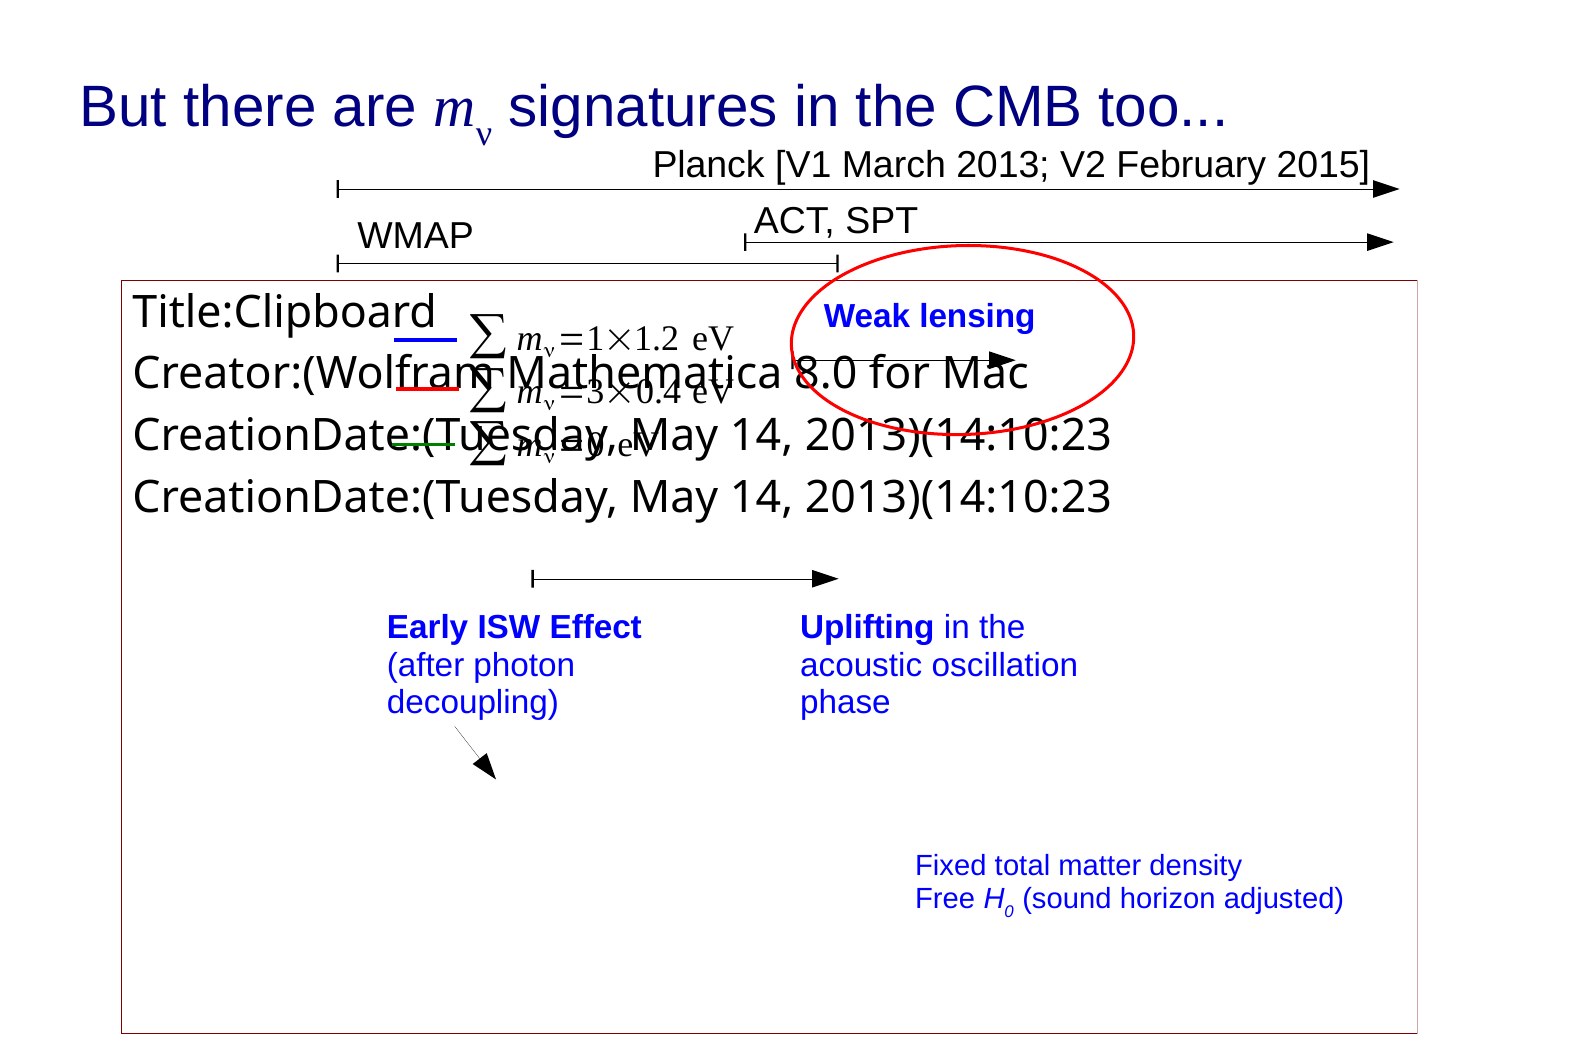

# But there are mν signatures in the CMB too...
Planck [V1 March 2013; V2 February 2015]
ACT, SPT
WMAP
Weak lensing
Early ISW Effect
(after photon
decoupling)
Uplifting in the
acoustic oscillation
phase
Fixed total matter density
Free H0 (sound horizon adjusted)